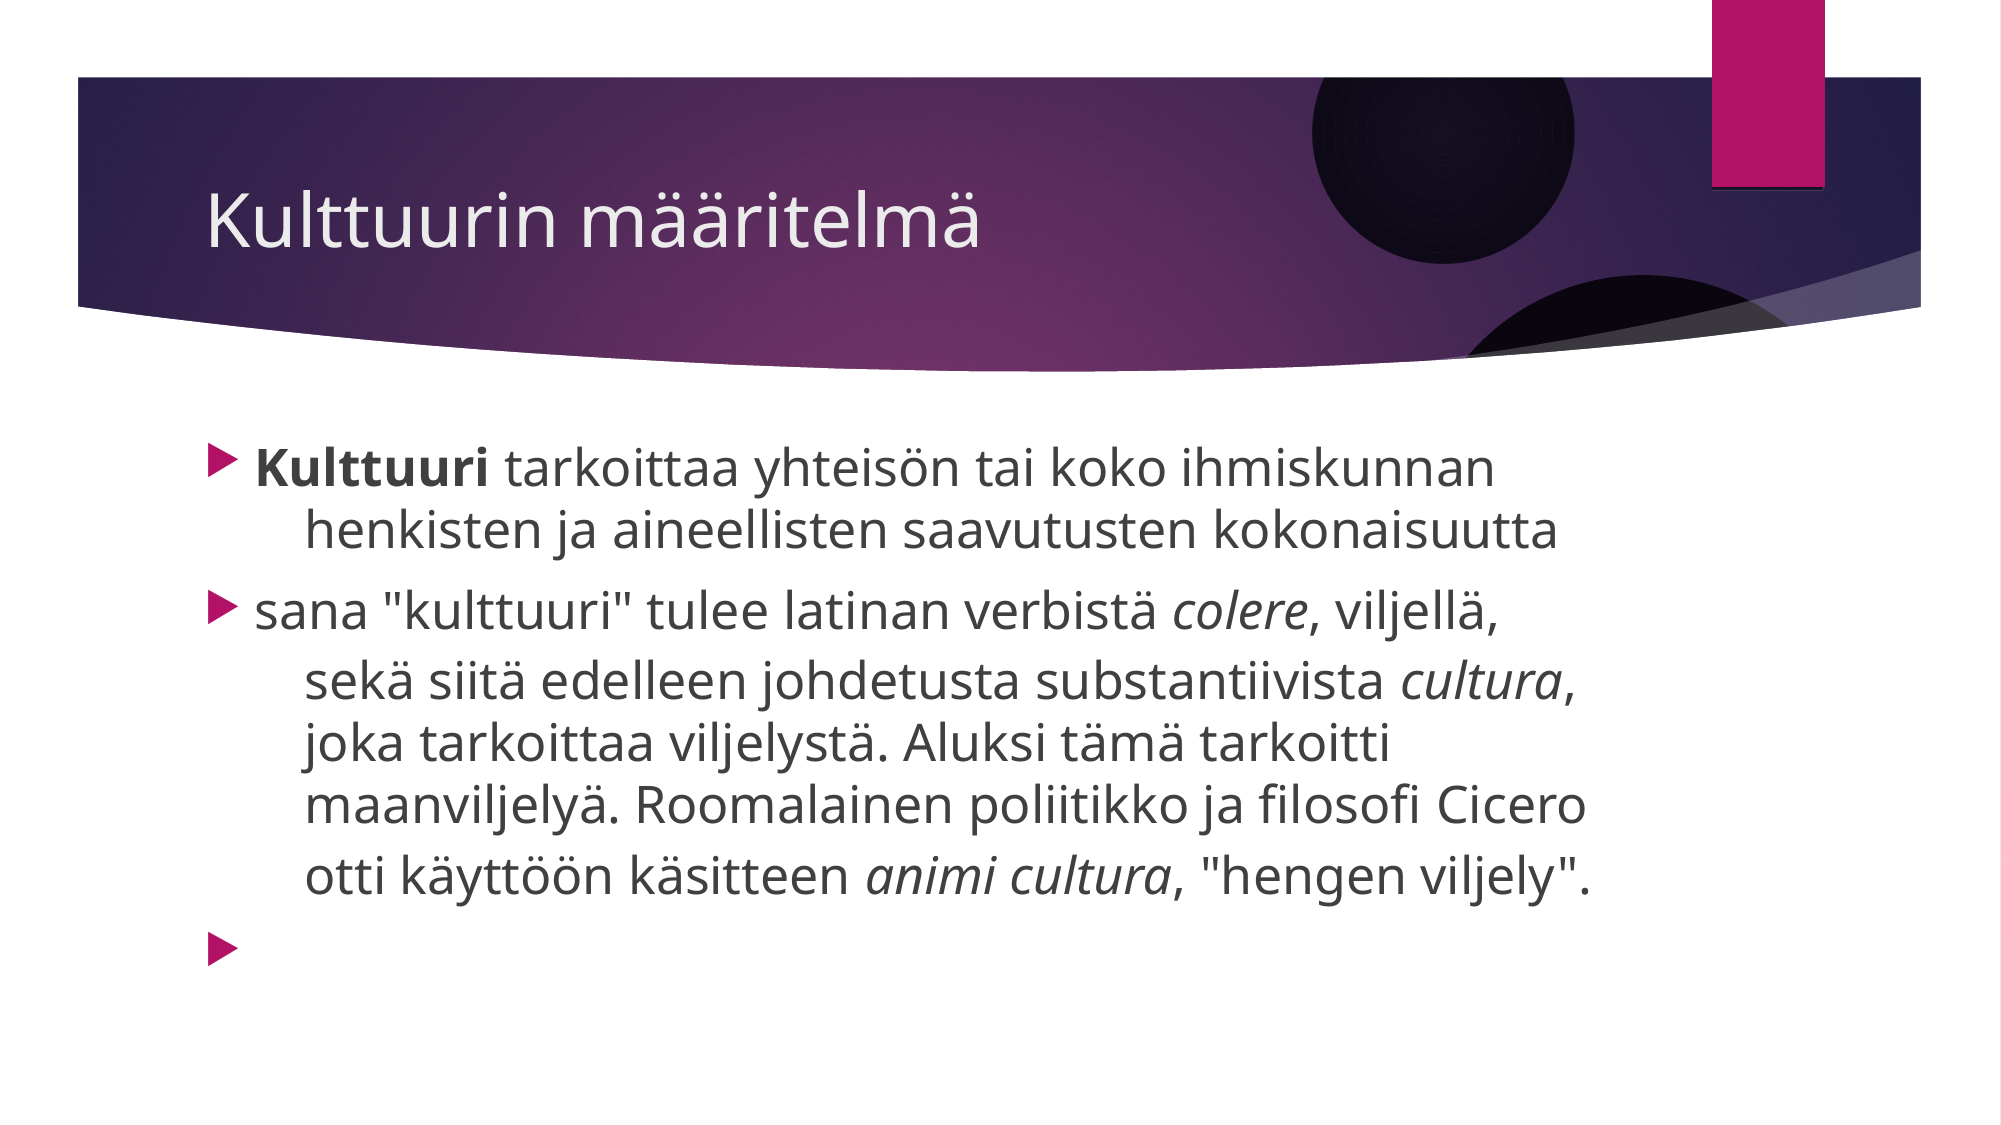

# Kulttuurin määritelmä
Kulttuuri tarkoittaa yhteisön tai koko ihmiskunnan henkisten ja aineellisten saavutusten kokonaisuutta
sana "kulttuuri" tulee latinan verbistä colere, viljellä, sekä siitä edelleen johdetusta substantiivista cultura, joka tarkoittaa viljelystä. Aluksi tämä tarkoitti maanviljelyä. Roomalainen poliitikko ja filosofi Cicero otti käyttöön käsitteen animi cultura, "hengen viljely".